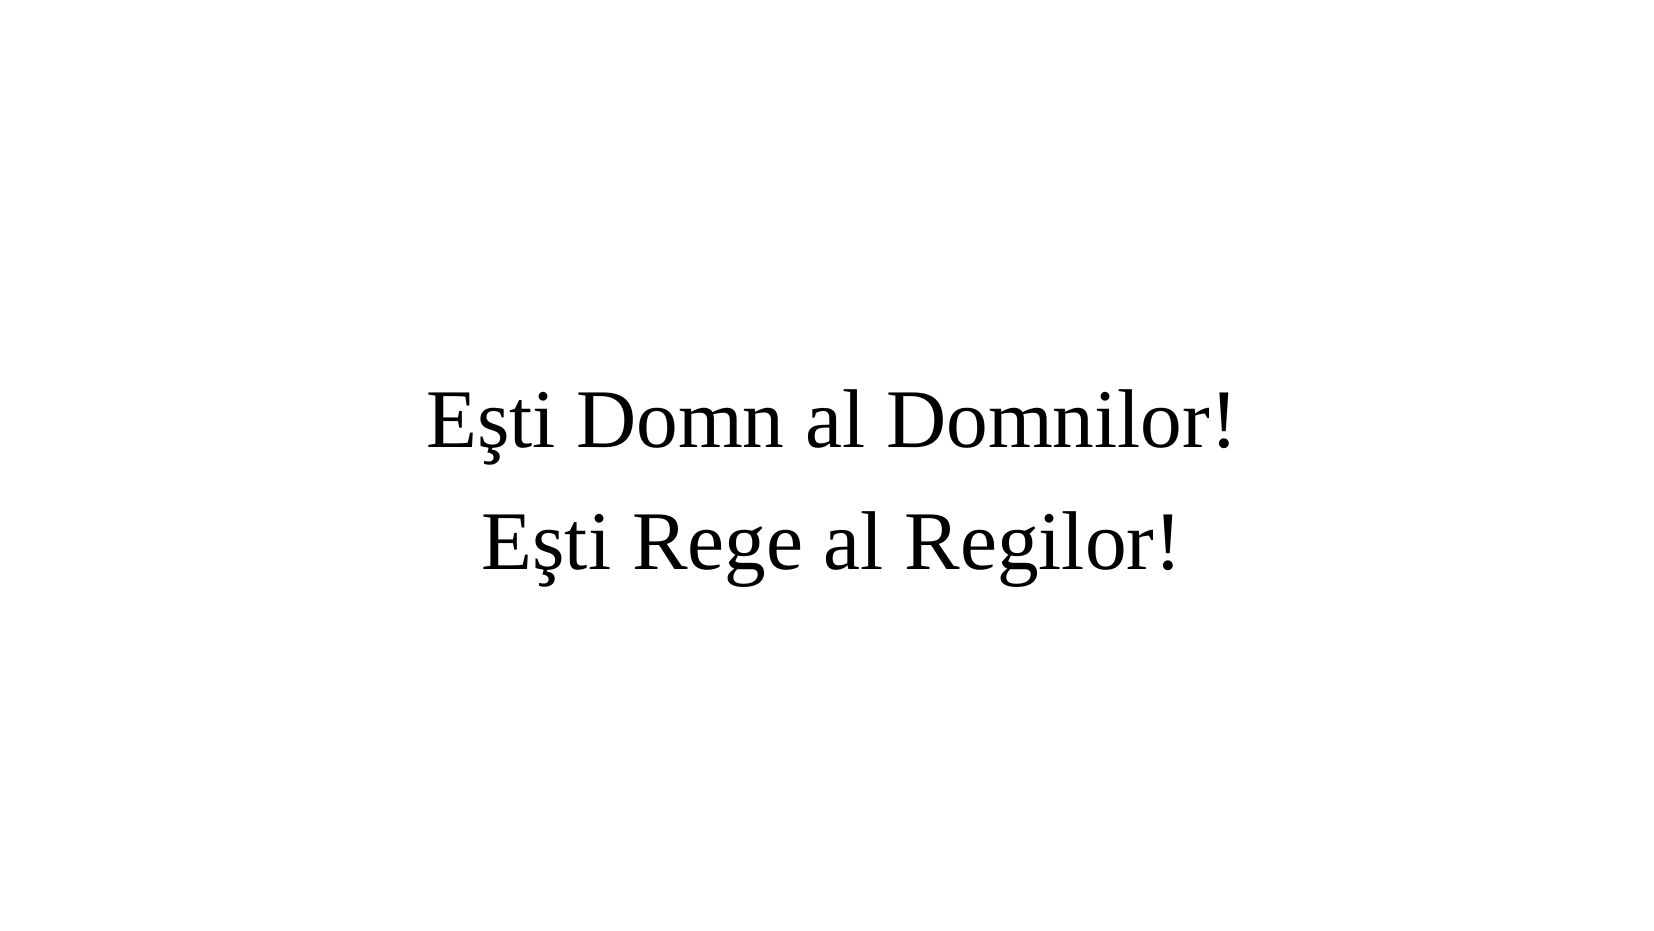

# Eşti Domn al Domnilor!
Eşti Rege al Regilor!